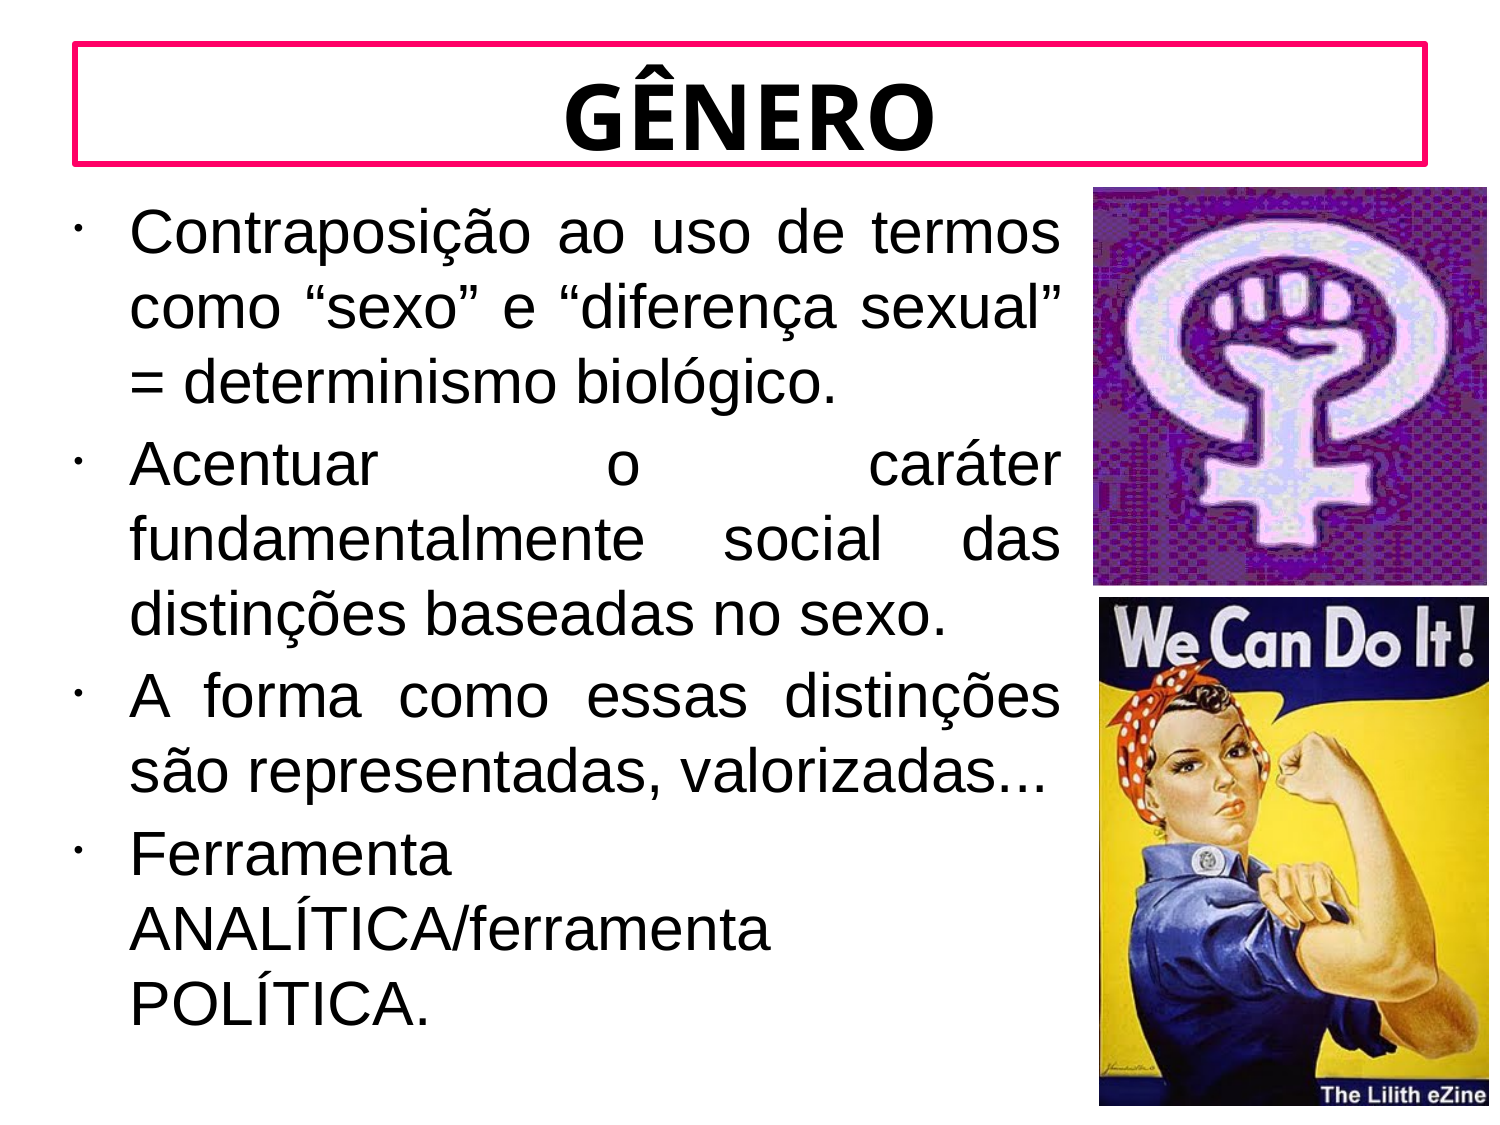

GÊNERO
Contraposição ao uso de termos como “sexo” e “diferença sexual” = determinismo biológico.
Acentuar o caráter fundamentalmente social das distinções baseadas no sexo.
A forma como essas distinções são representadas, valorizadas...
Ferramenta ANALÍTICA/ferramenta POLÍTICA.